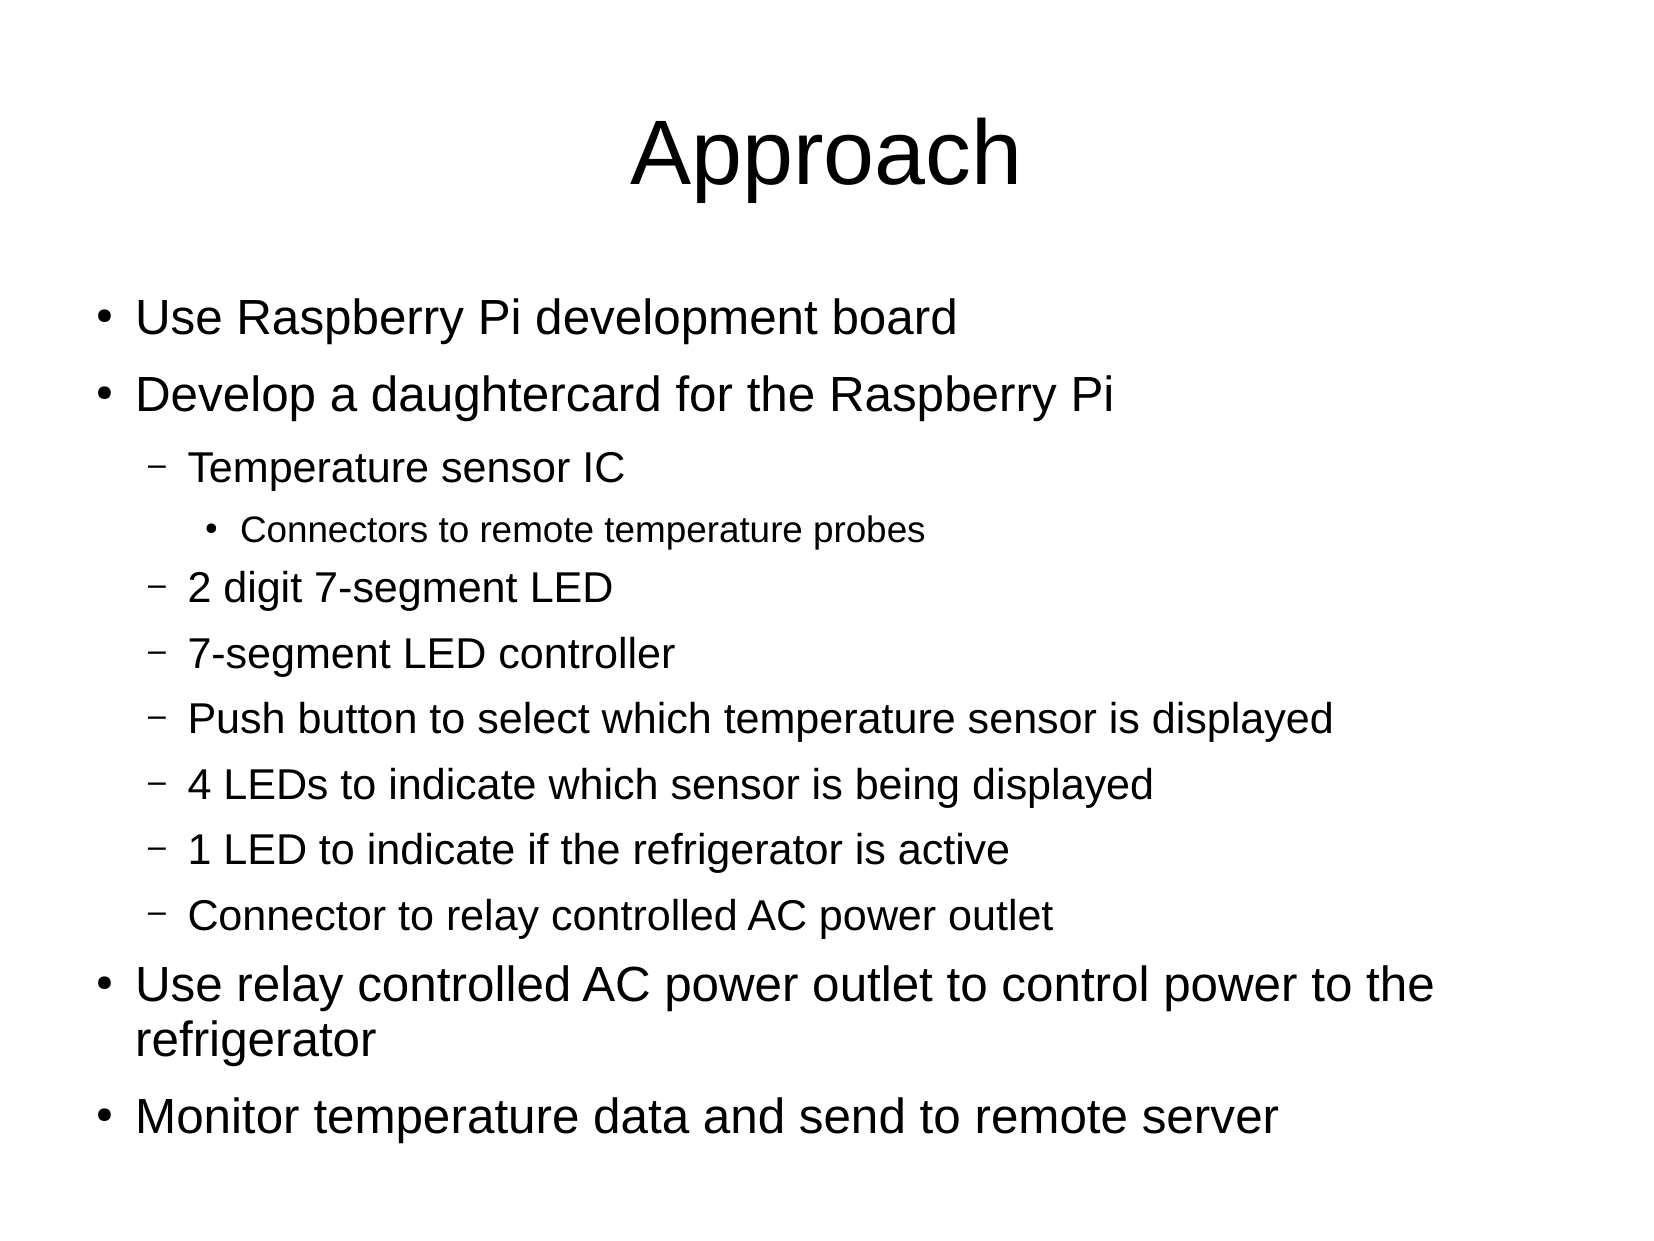

# Approach
Use Raspberry Pi development board
Develop a daughtercard for the Raspberry Pi
Temperature sensor IC
Connectors to remote temperature probes
2 digit 7-segment LED
7-segment LED controller
Push button to select which temperature sensor is displayed
4 LEDs to indicate which sensor is being displayed
1 LED to indicate if the refrigerator is active
Connector to relay controlled AC power outlet
Use relay controlled AC power outlet to control power to the refrigerator
Monitor temperature data and send to remote server